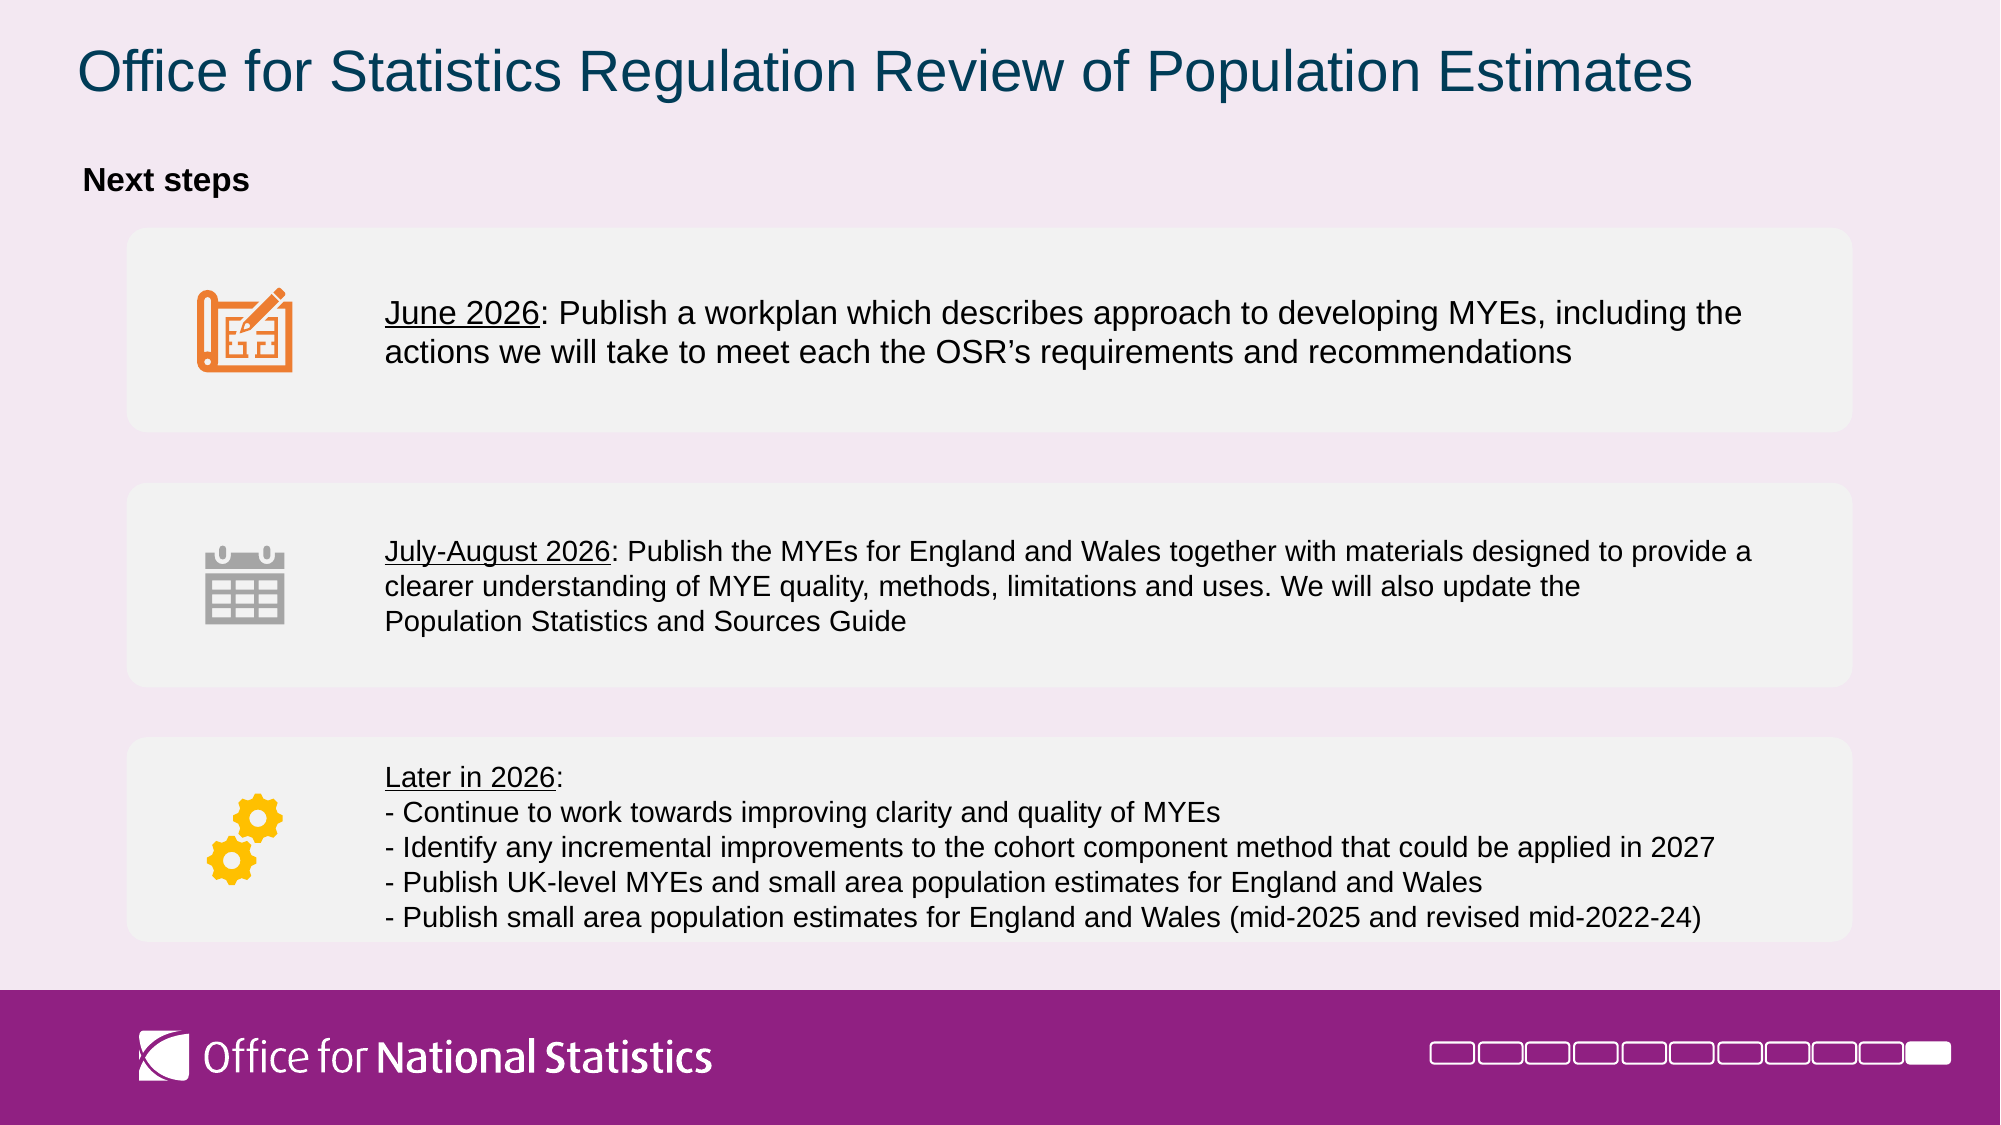

Office for Statistics Regulation Review of Population Estimates
# Next steps
June 2026: Publish a workplan which describes approach to developing MYEs, including the actions we will take to meet each the OSR’s requirements and recommendations
July-August 2026: Publish the MYEs for England and Wales together with materials designed to provide a clearer understanding of MYE quality, methods, limitations and uses. We will also update the Population Statistics and Sources Guide
Later in 2026:
- Continue to work towards improving clarity and quality of MYEs
- Identify any incremental improvements to the cohort component method that could be applied in 2027
- Publish UK-level MYEs and small area population estimates for England and Wales
- Publish small area population estimates for England and Wales (mid-2025 and revised mid-2022-24)